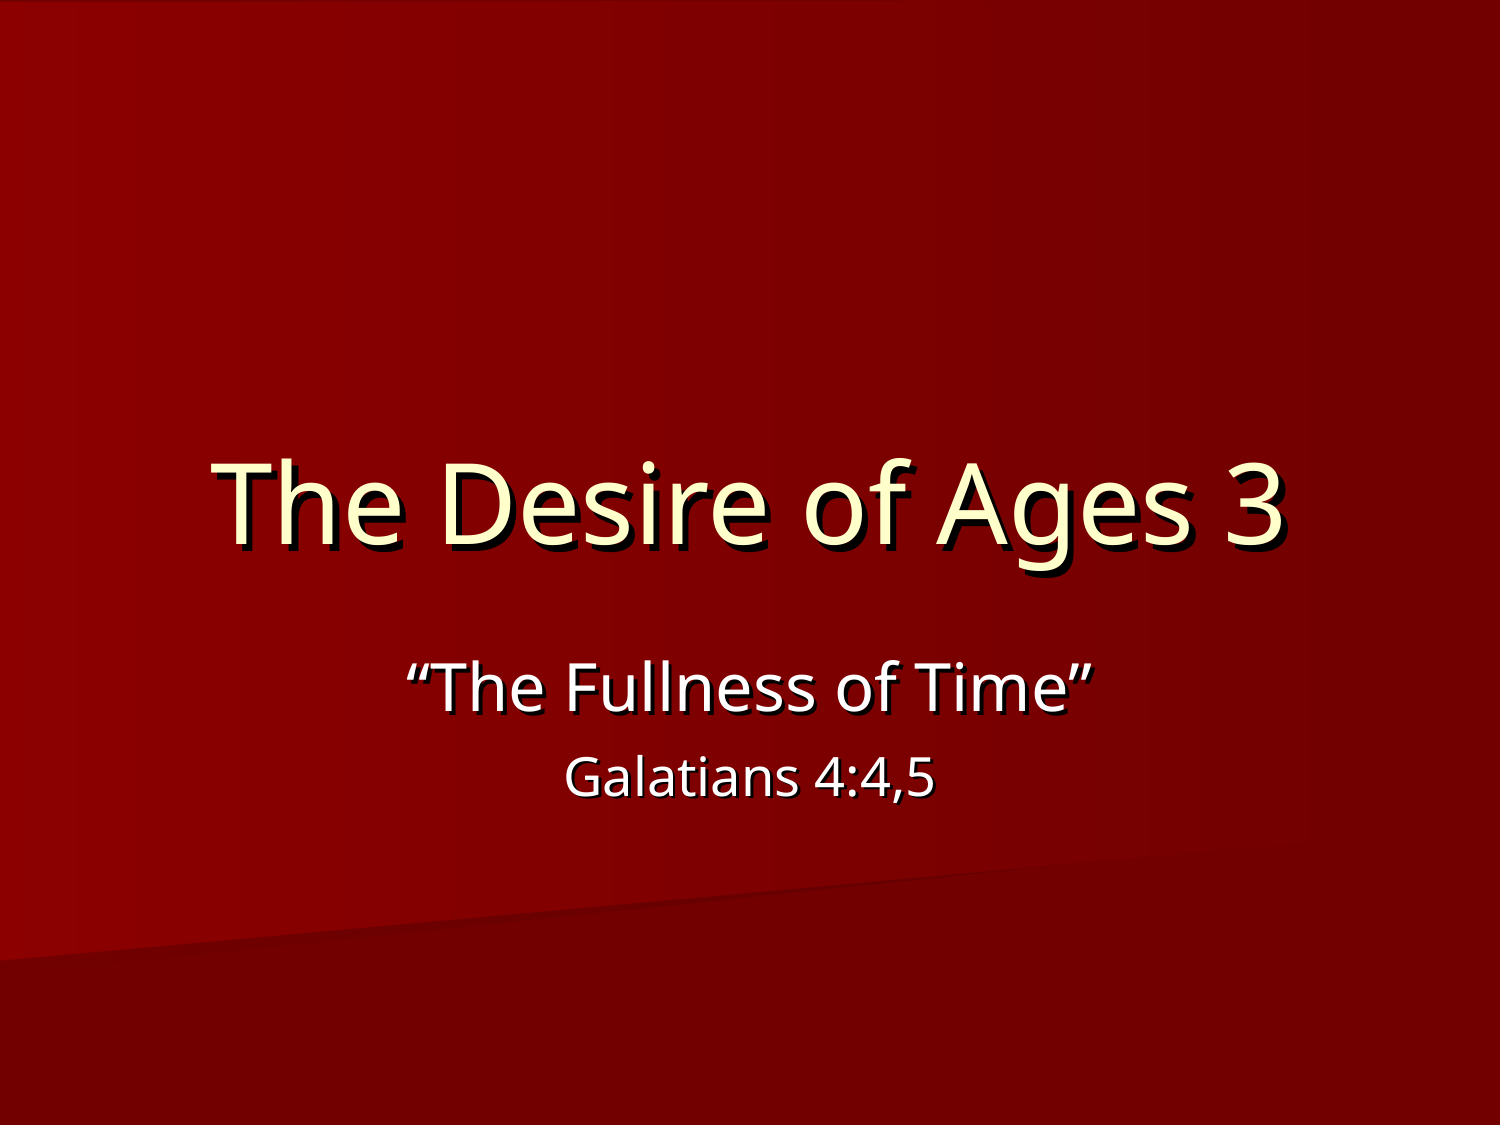

# The Desire of Ages 3
“The Fullness of Time”
Galatians 4:4,5